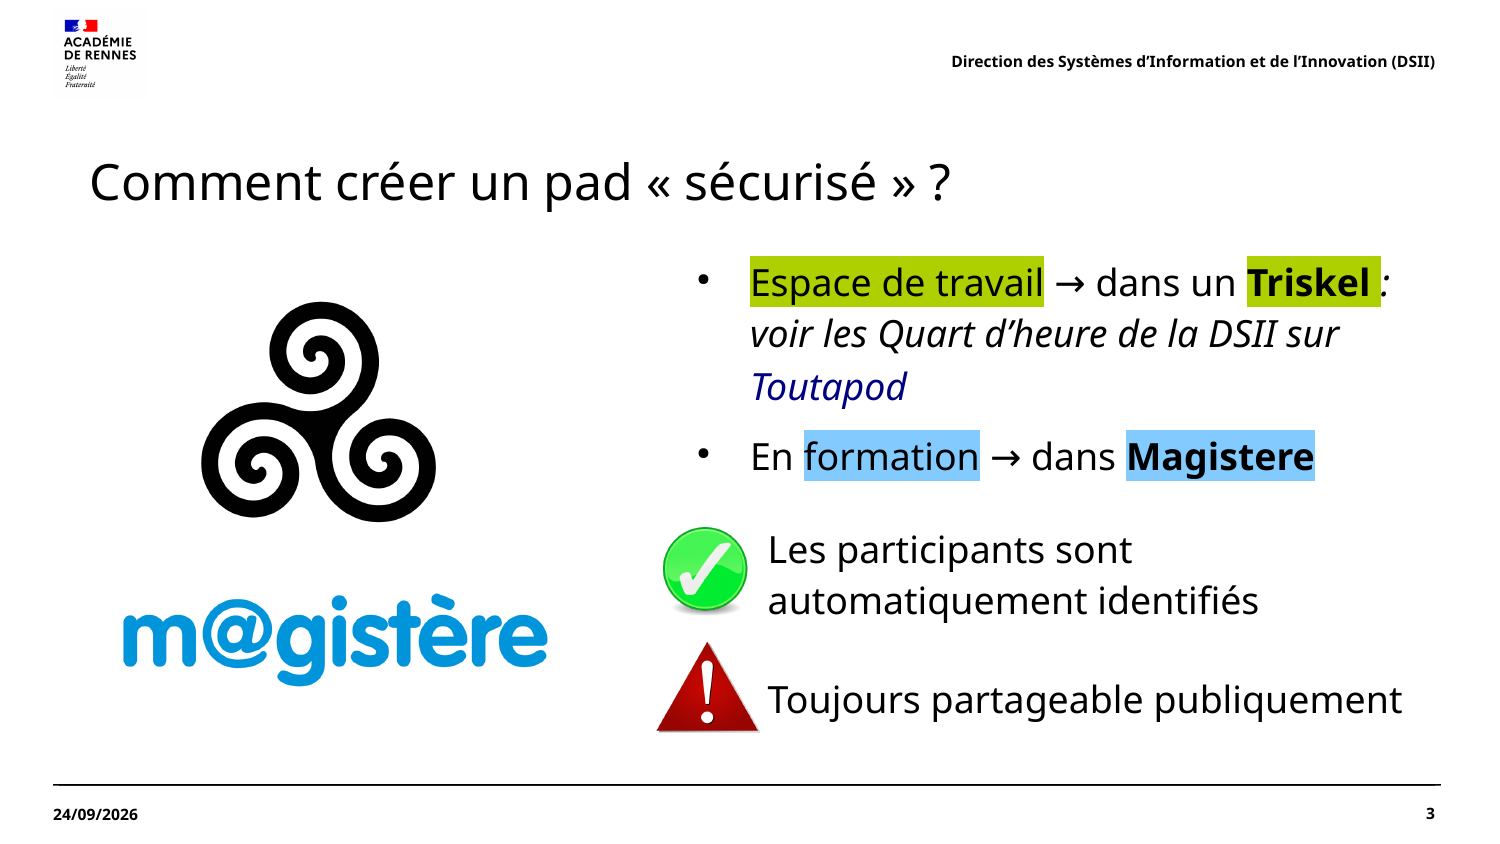

Direction des Systèmes d’Information et de l’Innovation (DSII)
# Comment créer un pad « sécurisé » ?
Espace de travail → dans un Triskel : voir les Quart d’heure de la DSII sur Toutapod
En formation → dans Magistere
Les participants sont automatiquement identifiés
Toujours partageable publiquement